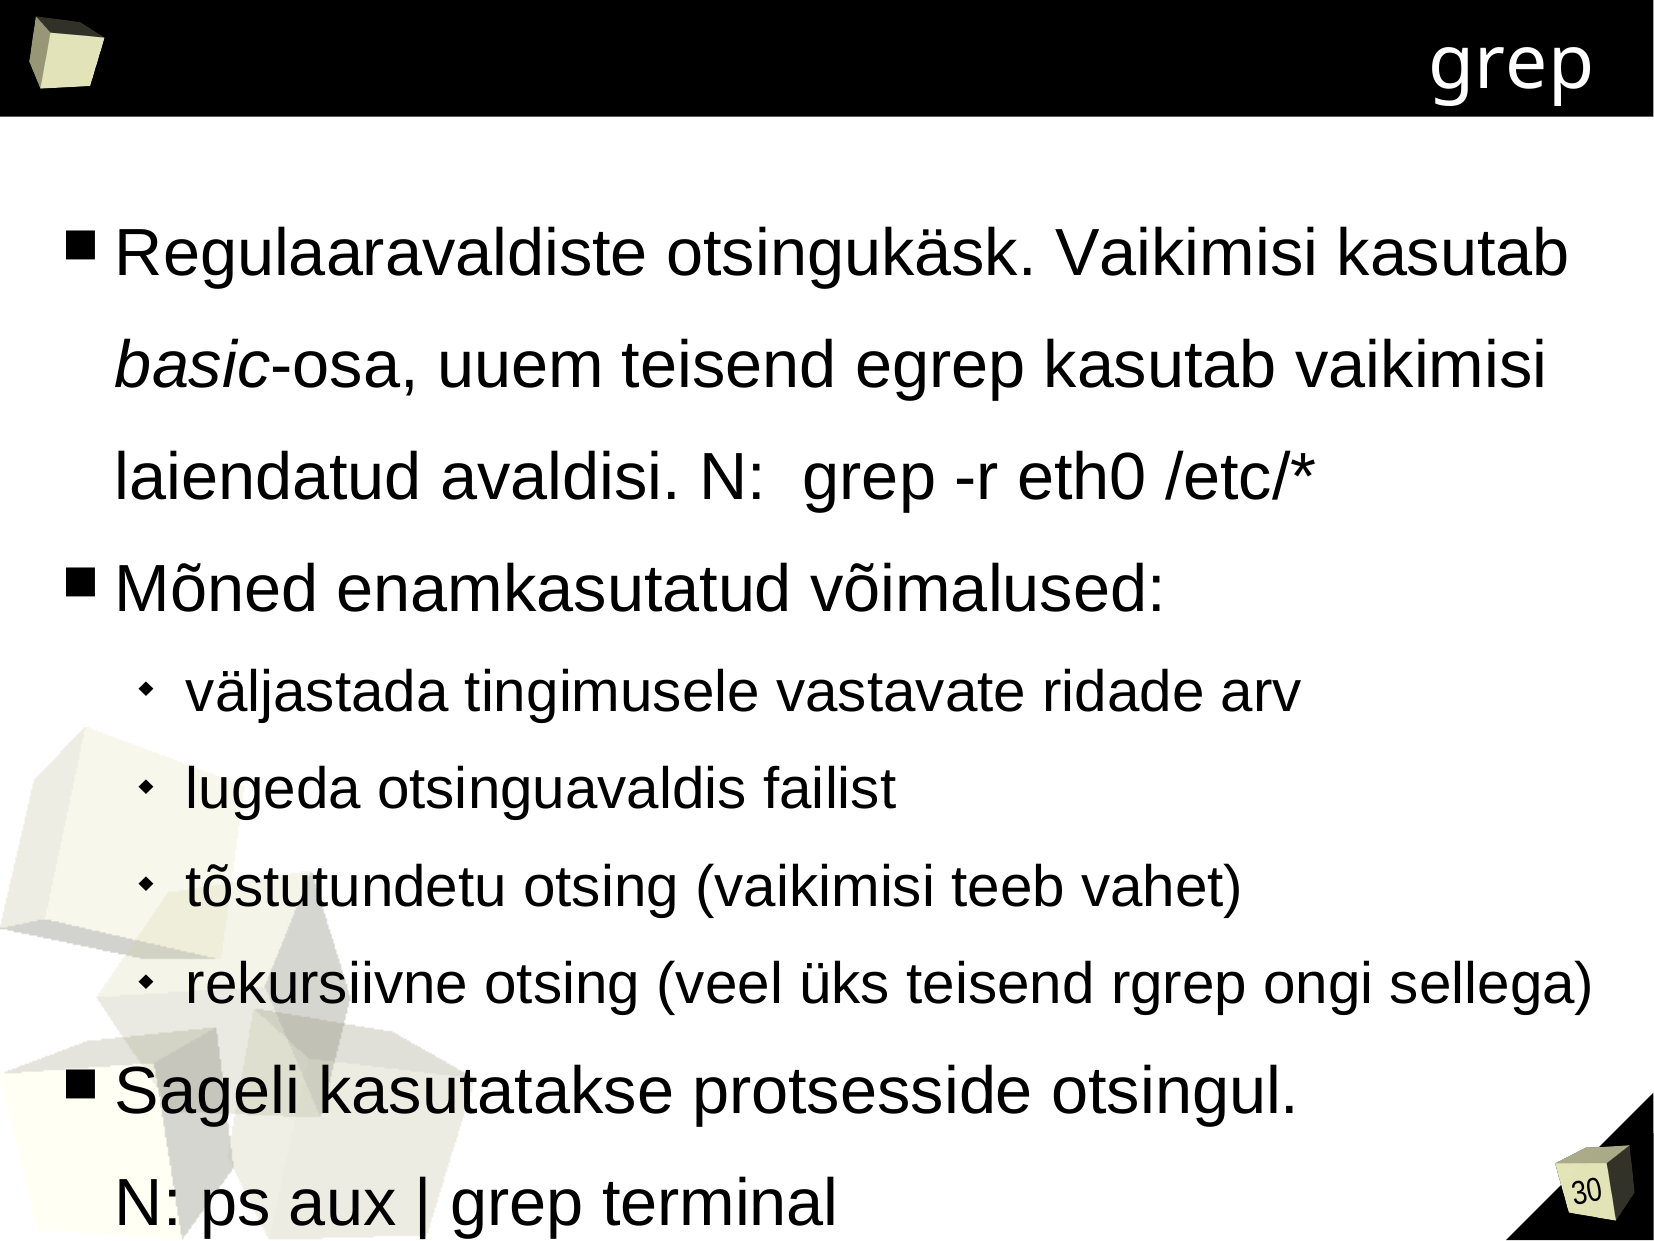

grep
# Regulaaravaldiste otsingukäsk. Vaikimisi kasutab basic-osa, uuem teisend egrep kasutab vaikimisi laiendatud avaldisi. N: grep -r eth0 /etc/*
Mõned enamkasutatud võimalused:
väljastada tingimusele vastavate ridade arv
lugeda otsinguavaldis failist
tõstutundetu otsing (vaikimisi teeb vahet)
rekursiivne otsing (veel üks teisend rgrep ongi sellega)
Sageli kasutatakse protsesside otsingul.
N: ps aux | grep terminal